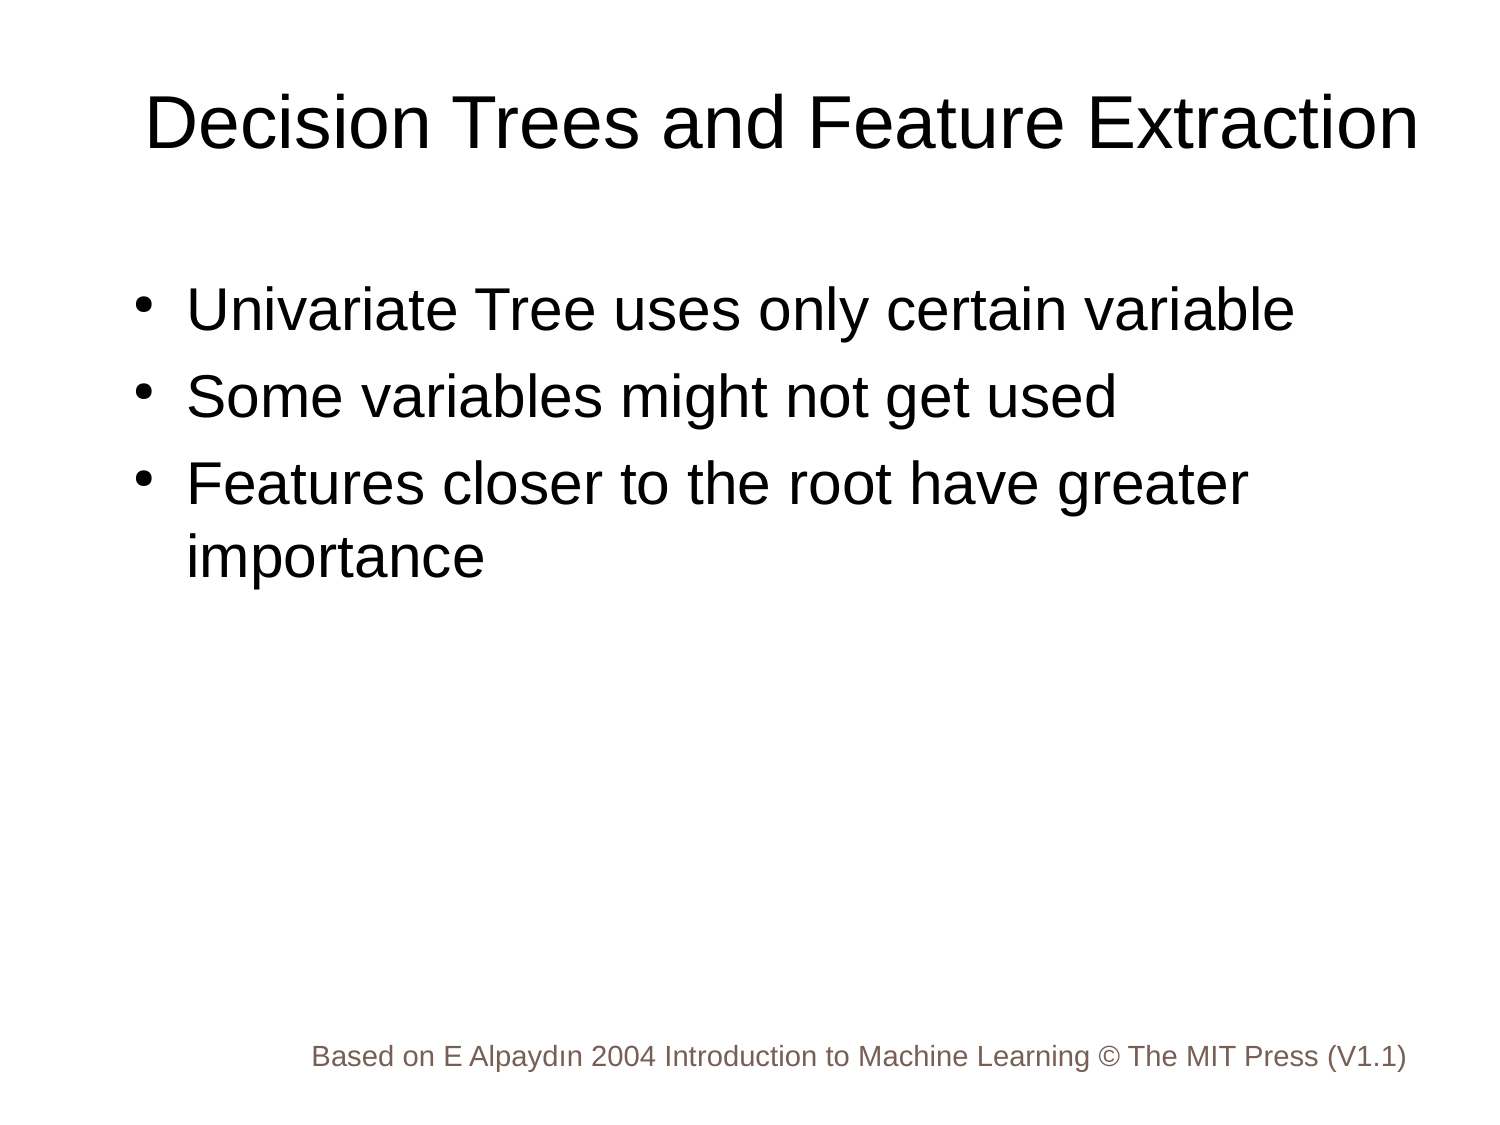

# Decision Trees and Feature Extraction
Univariate Tree uses only certain variable
Some variables might not get used
Features closer to the root have greater importance
Based on E Alpaydın 2004 Introduction to Machine Learning © The MIT Press (V1.1)